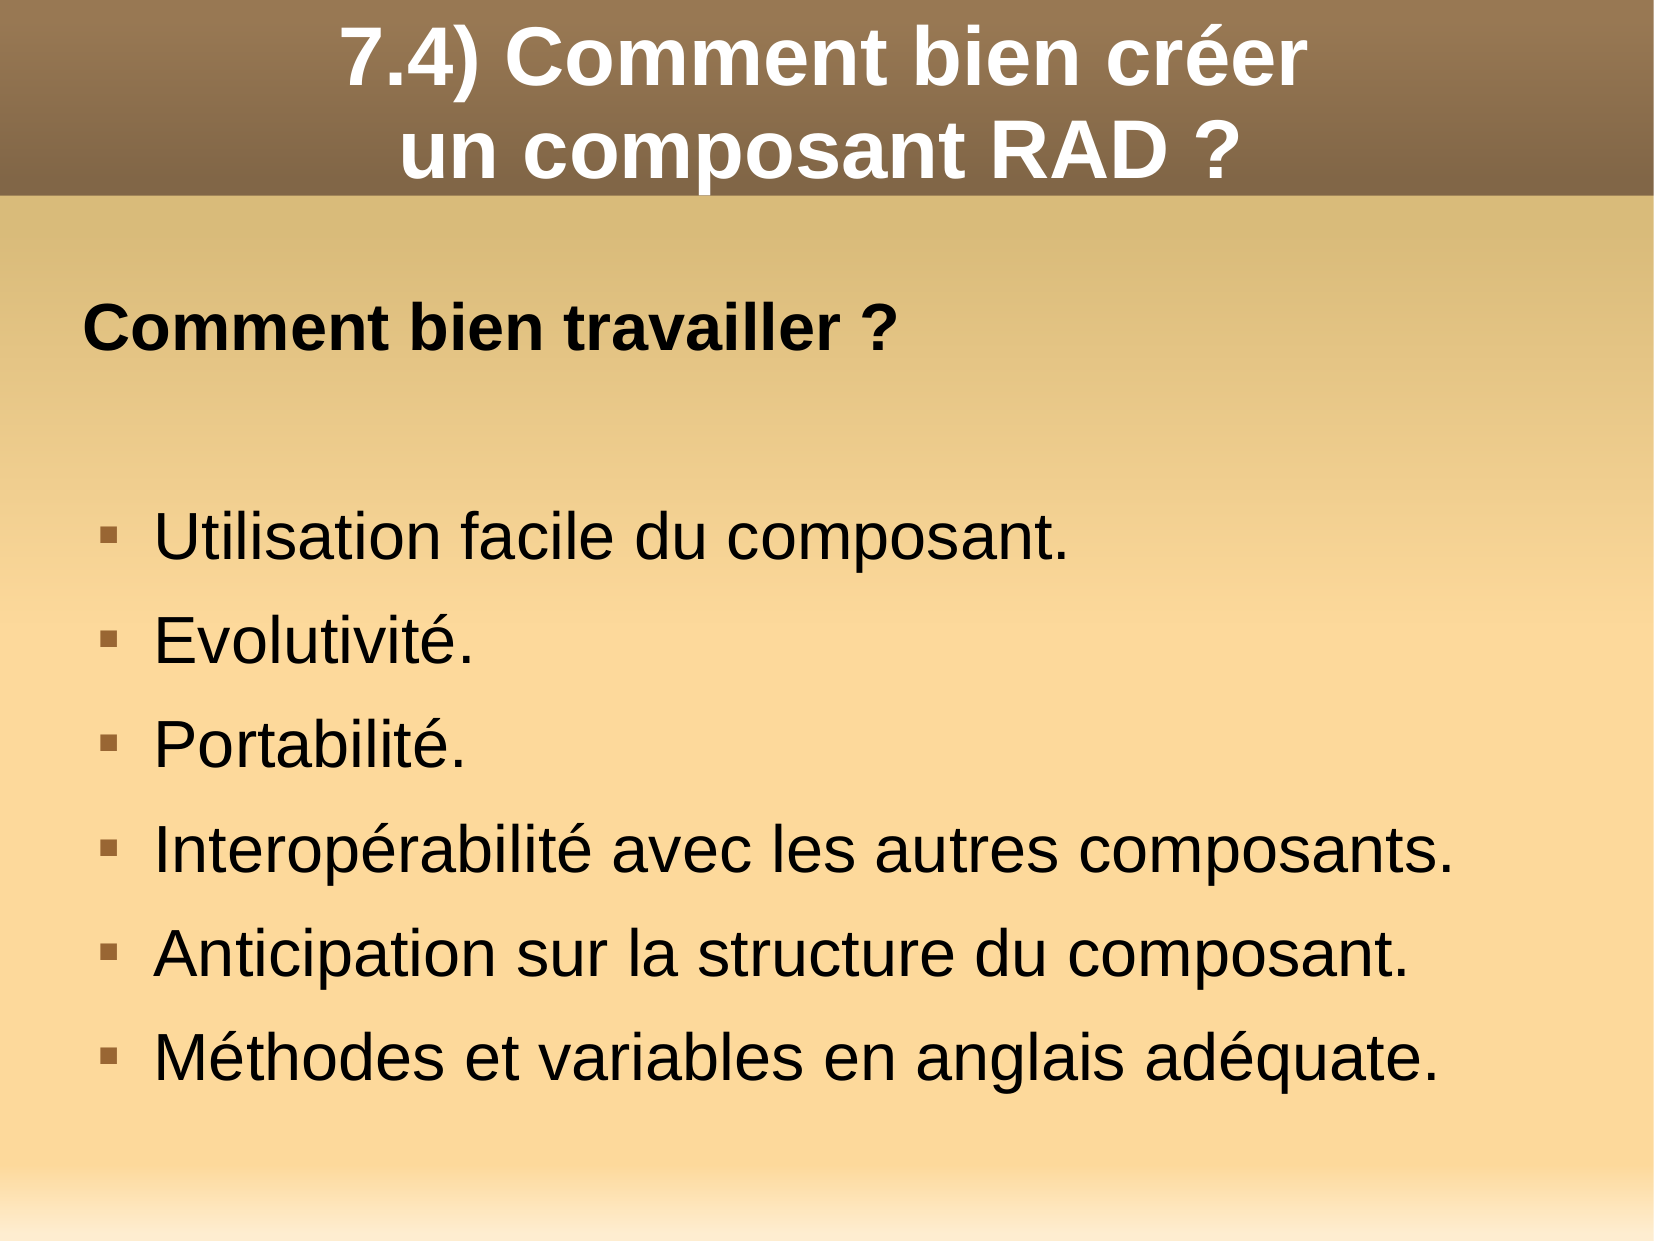

# 7.4) Comment bien créer un composant RAD ?
Comment bien travailler ?
Utilisation facile du composant.
Evolutivité.
Portabilité.
Interopérabilité avec les autres composants.
Anticipation sur la structure du composant.
Méthodes et variables en anglais adéquate.